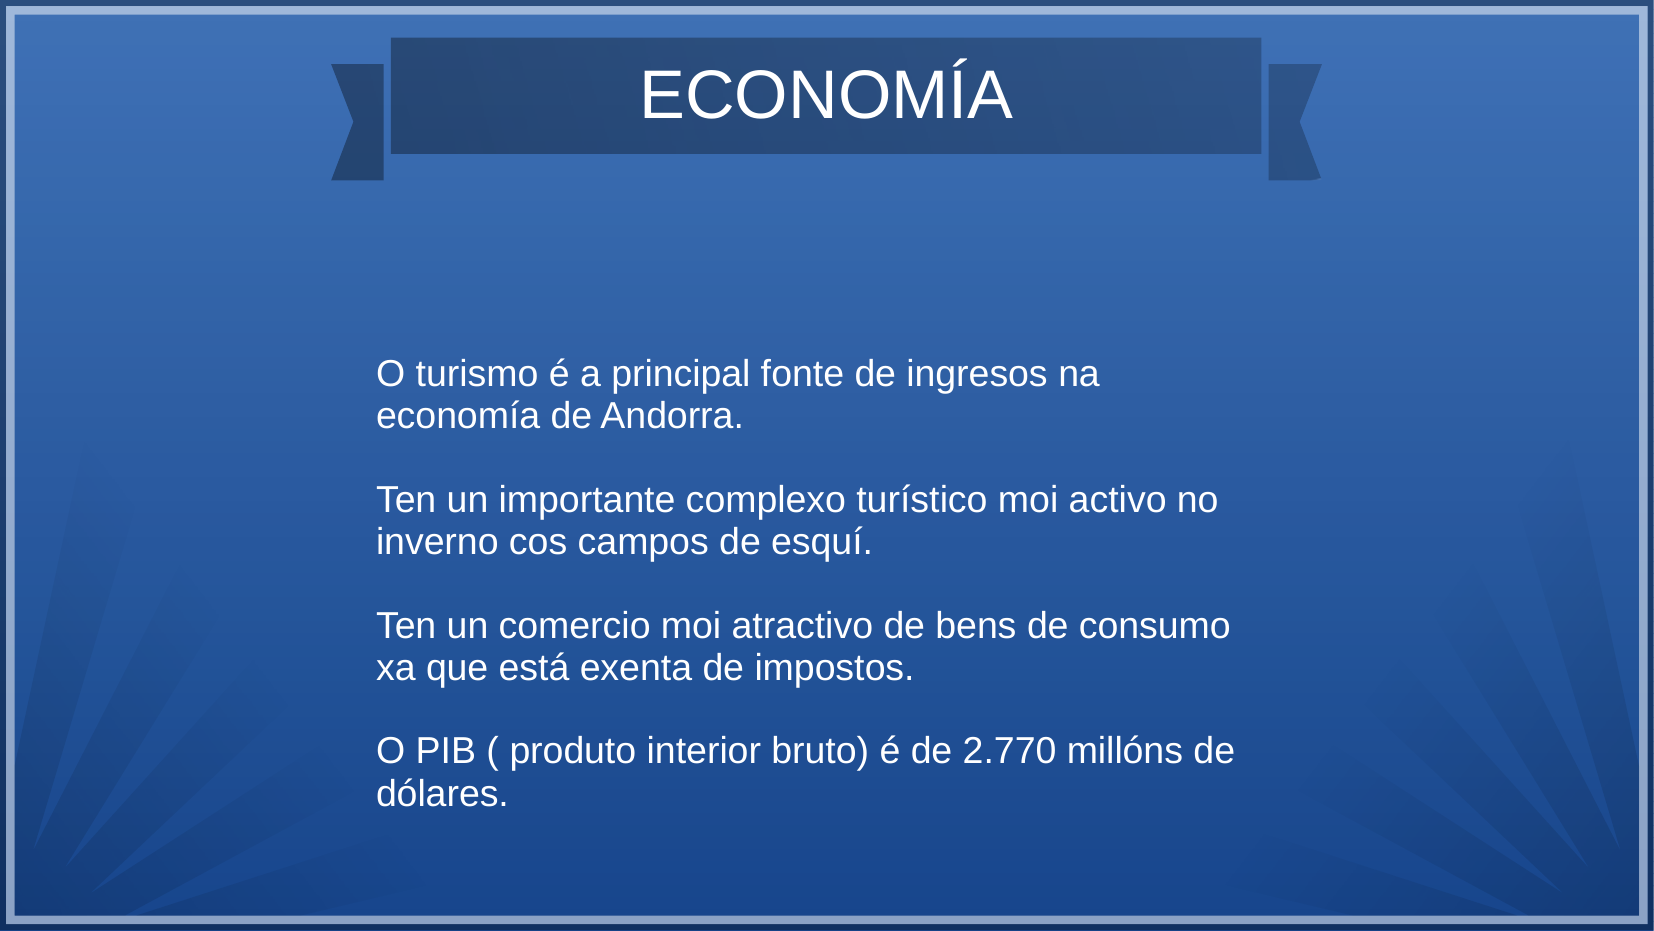

# ECONOMÍA
O turismo é a principal fonte de ingresos na economía de Andorra.
Ten un importante complexo turístico moi activo no inverno cos campos de esquí.
Ten un comercio moi atractivo de bens de consumo xa que está exenta de impostos.
O PIB ( produto interior bruto) é de 2.770 millóns de dólares.